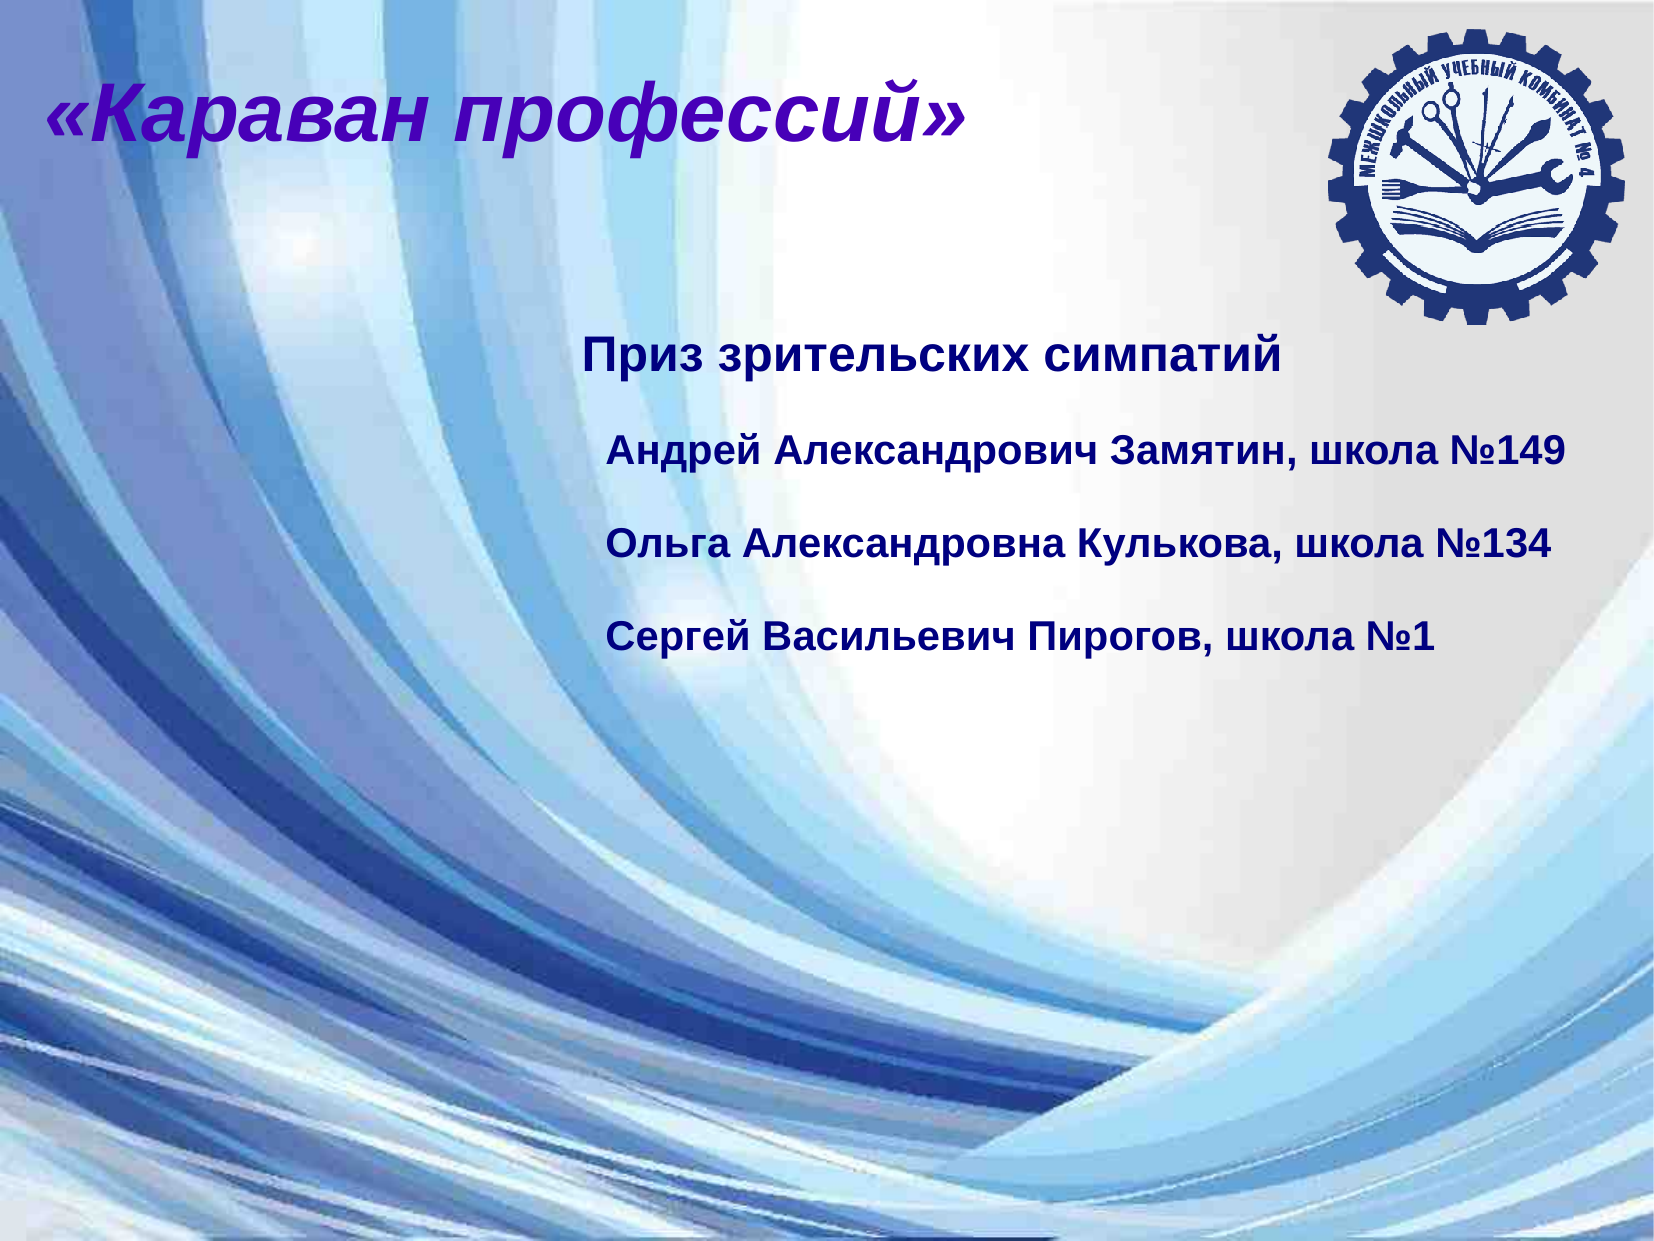

«Караван профессий»
Приз зрительских симпатий
Андрей Александрович Замятин, школа №149
Ольга Александровна Кулькова, школа №134
Сергей Васильевич Пирогов, школа №1